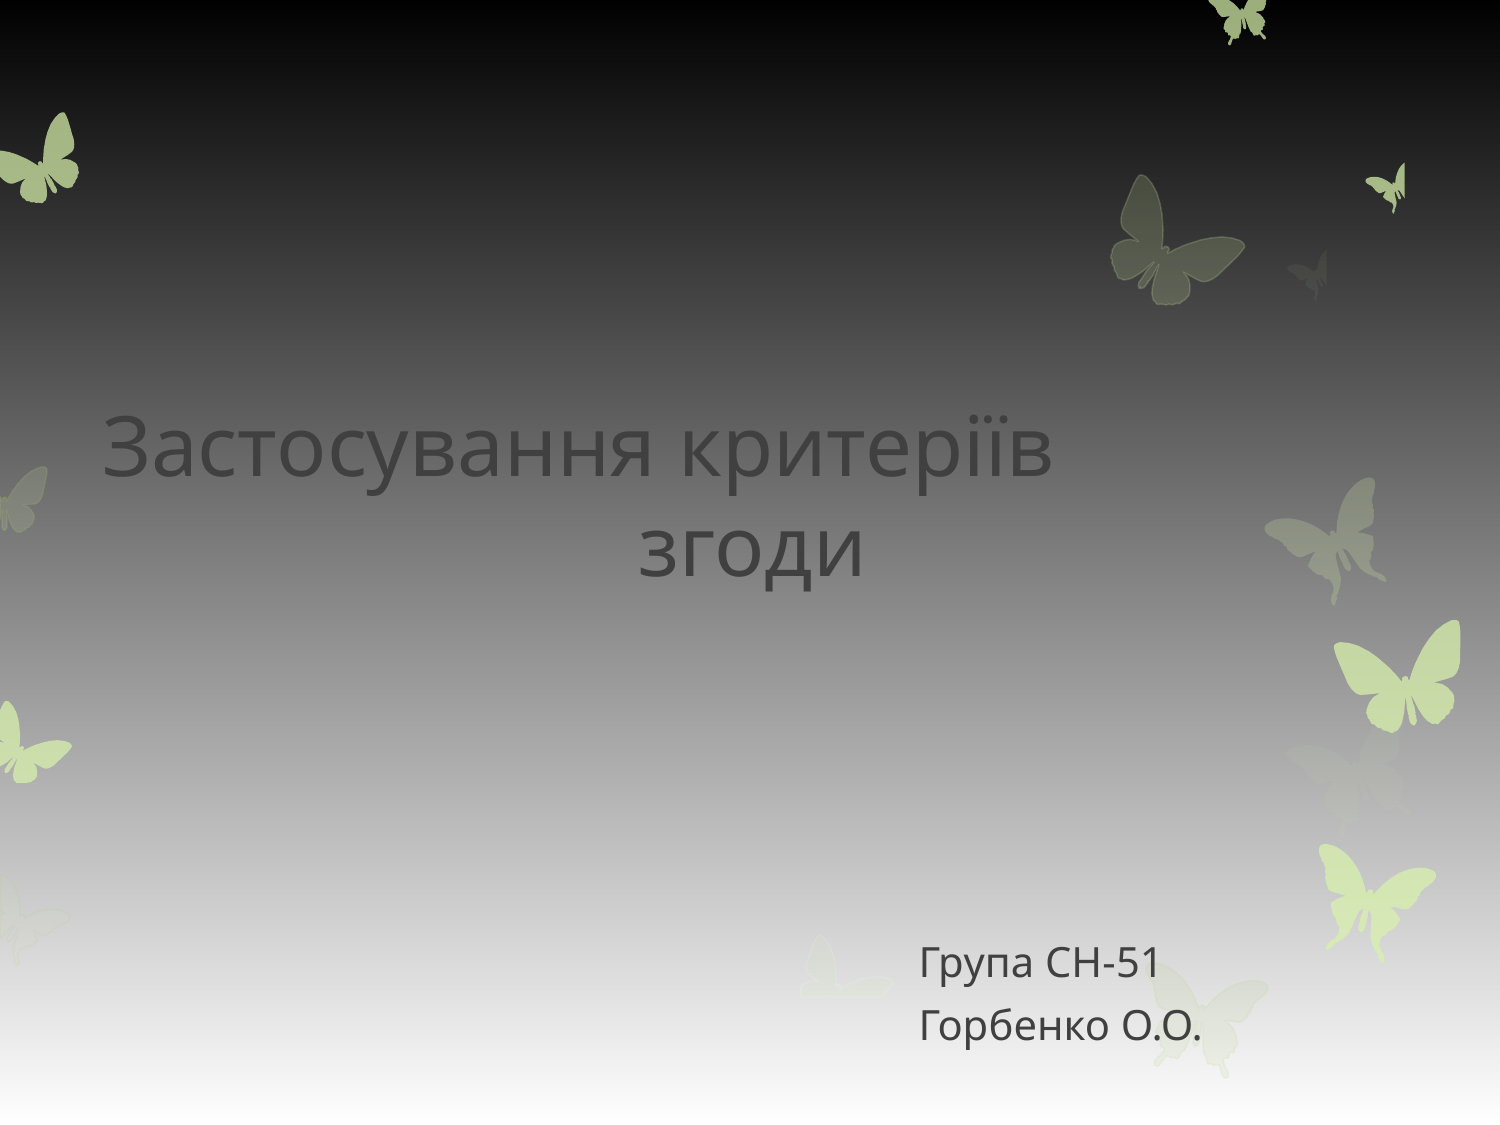

# Застосування критеріїв згоди
Група СН-51
Горбенко О.О.